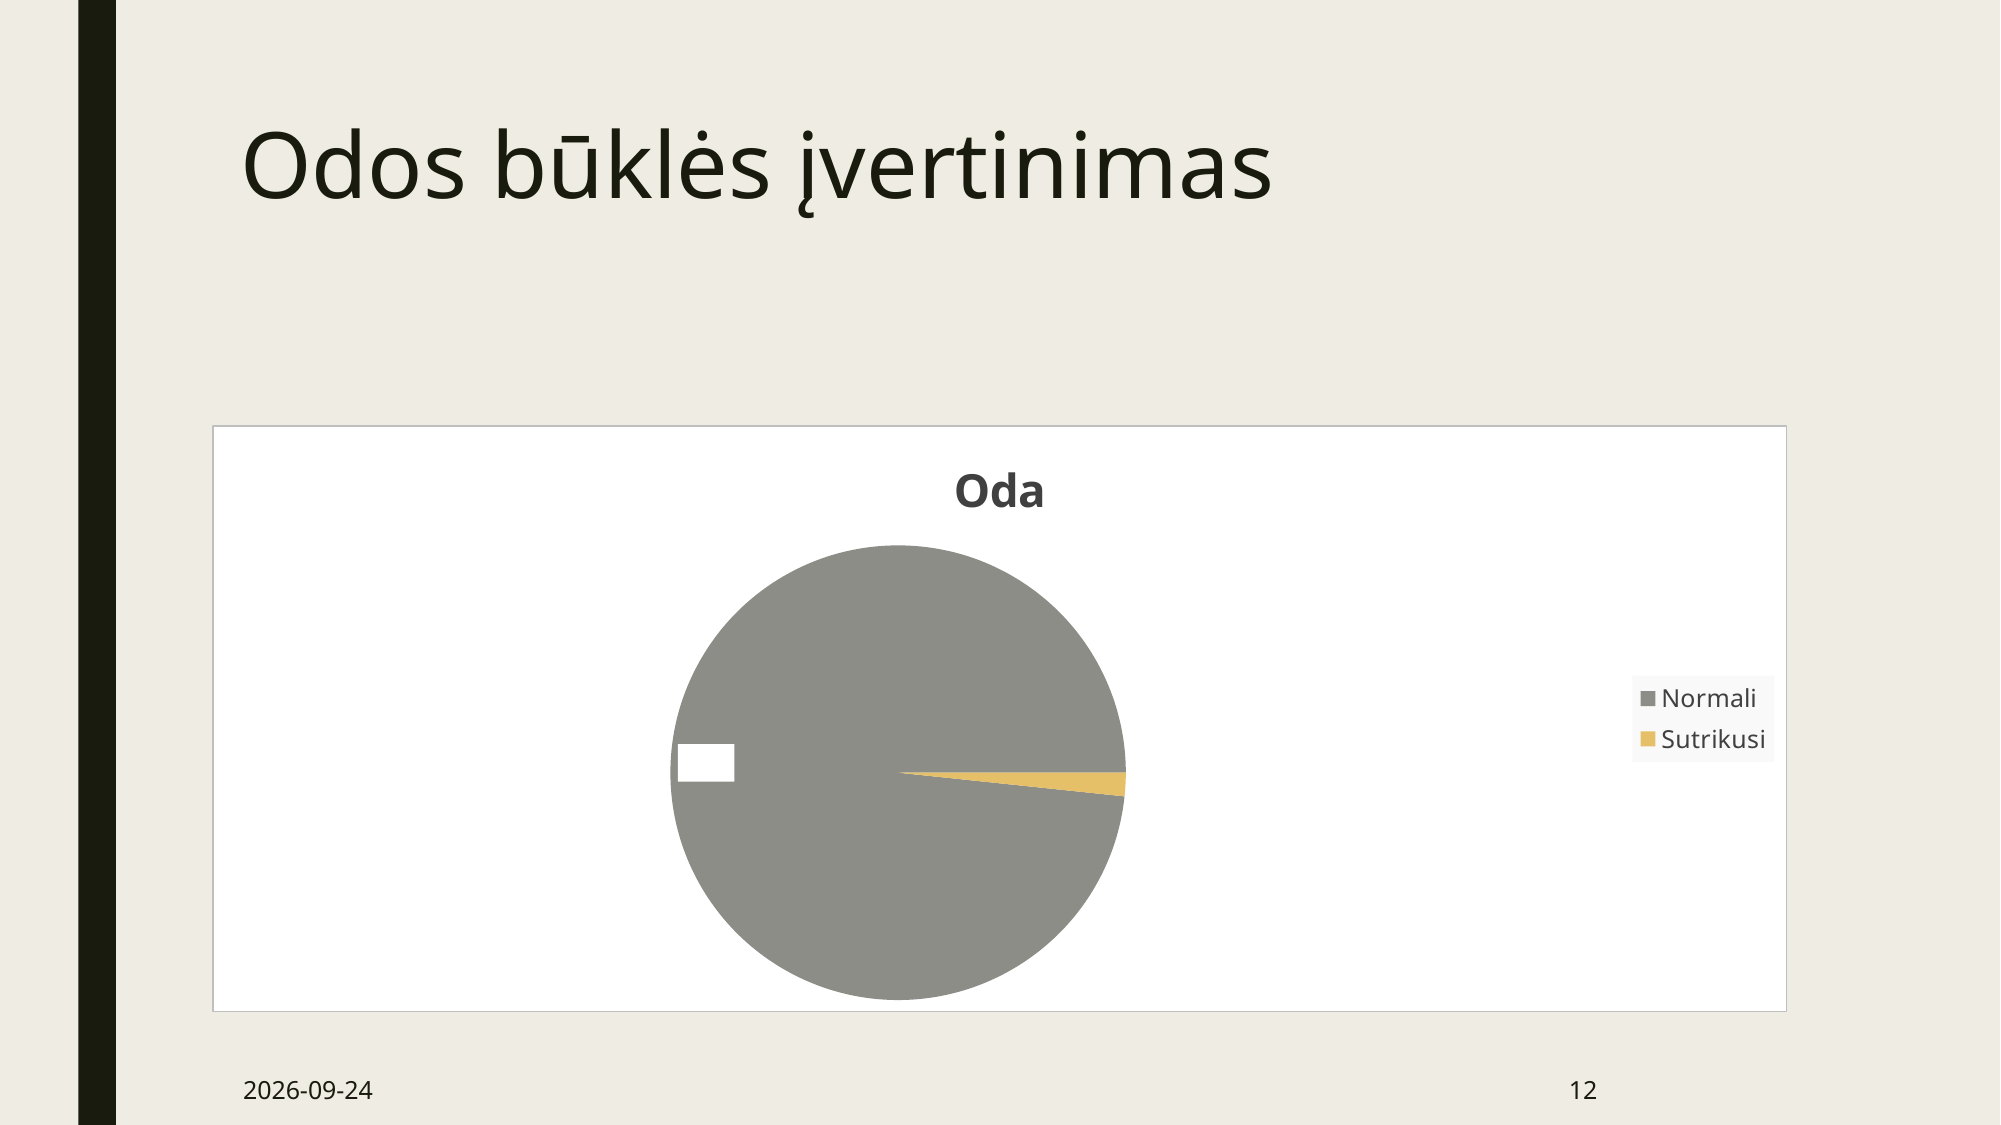

# Odos būklės įvertinimas
### Chart: Oda
| Category | Oda |
|---|---|
| Normali | 94.4 |
| Sutrikusi | 1.6 |